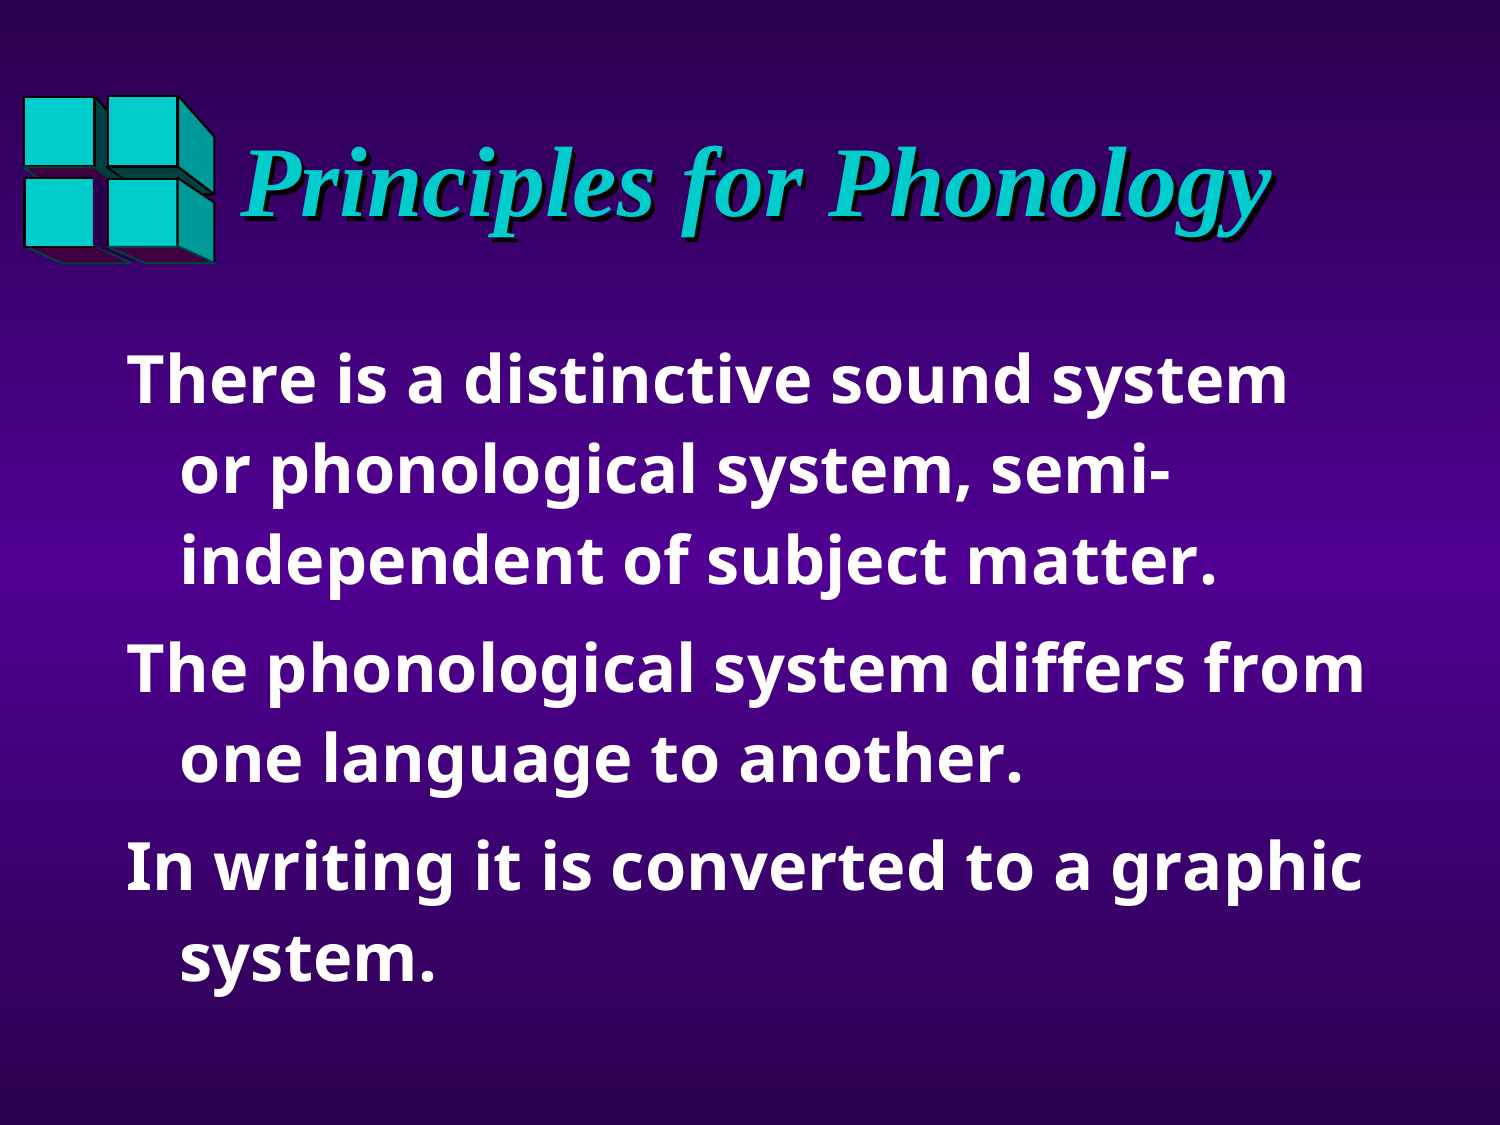

# Principles for Phonology
There is a distinctive sound system or phonological system, semi-independent of subject matter.
The phonological system differs from one language to another.
In writing it is converted to a graphic system.